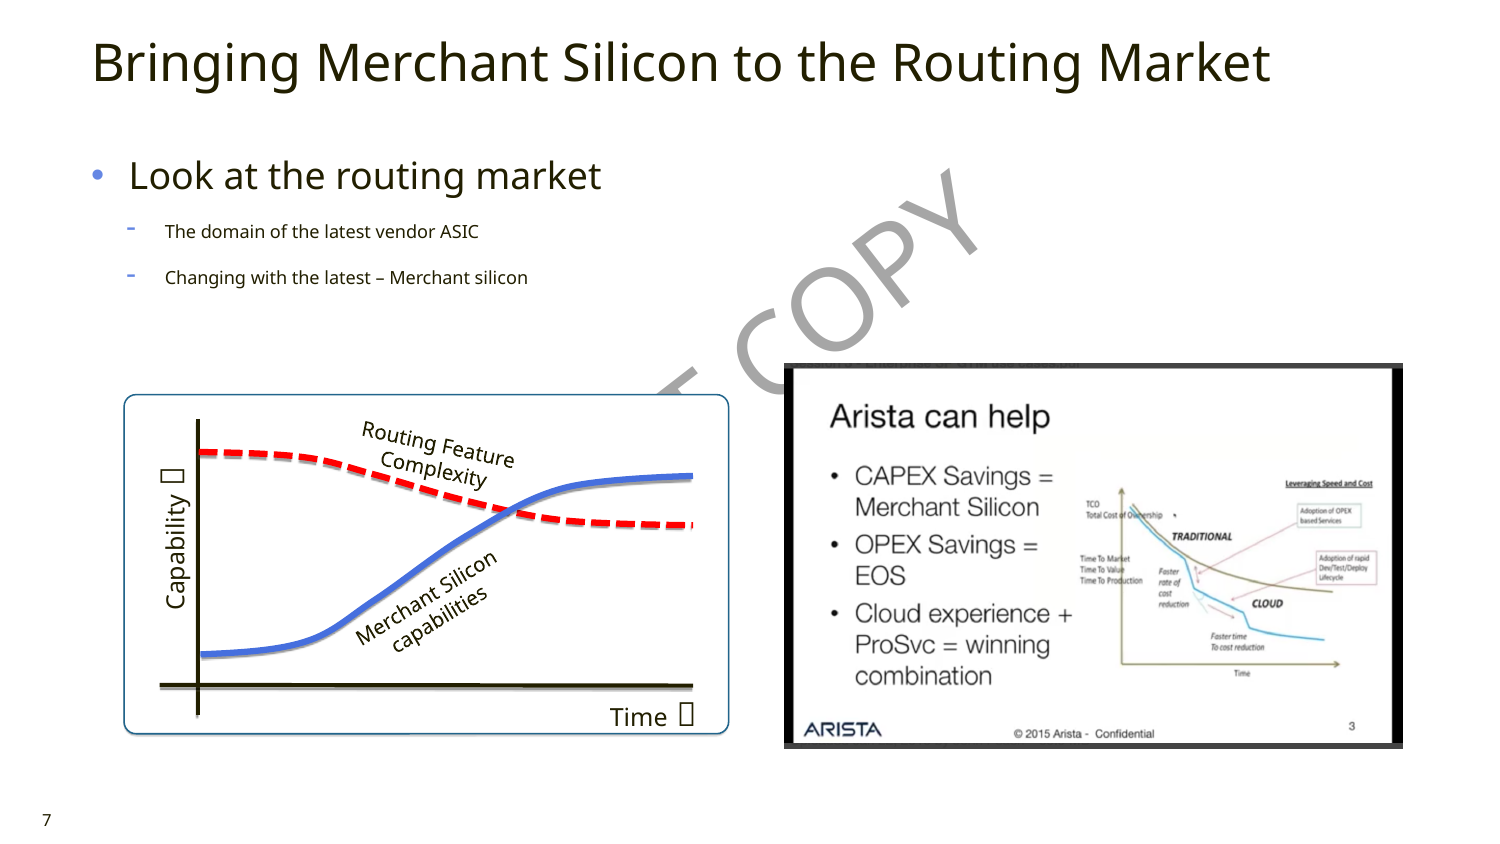

# Bringing Merchant Silicon to the Routing Market
Look at the routing market
The domain of the latest vendor ASIC
Changing with the latest – Merchant silicon
Routing Feature Complexity
Capability 
Merchant Silicon
capabilities
Time 